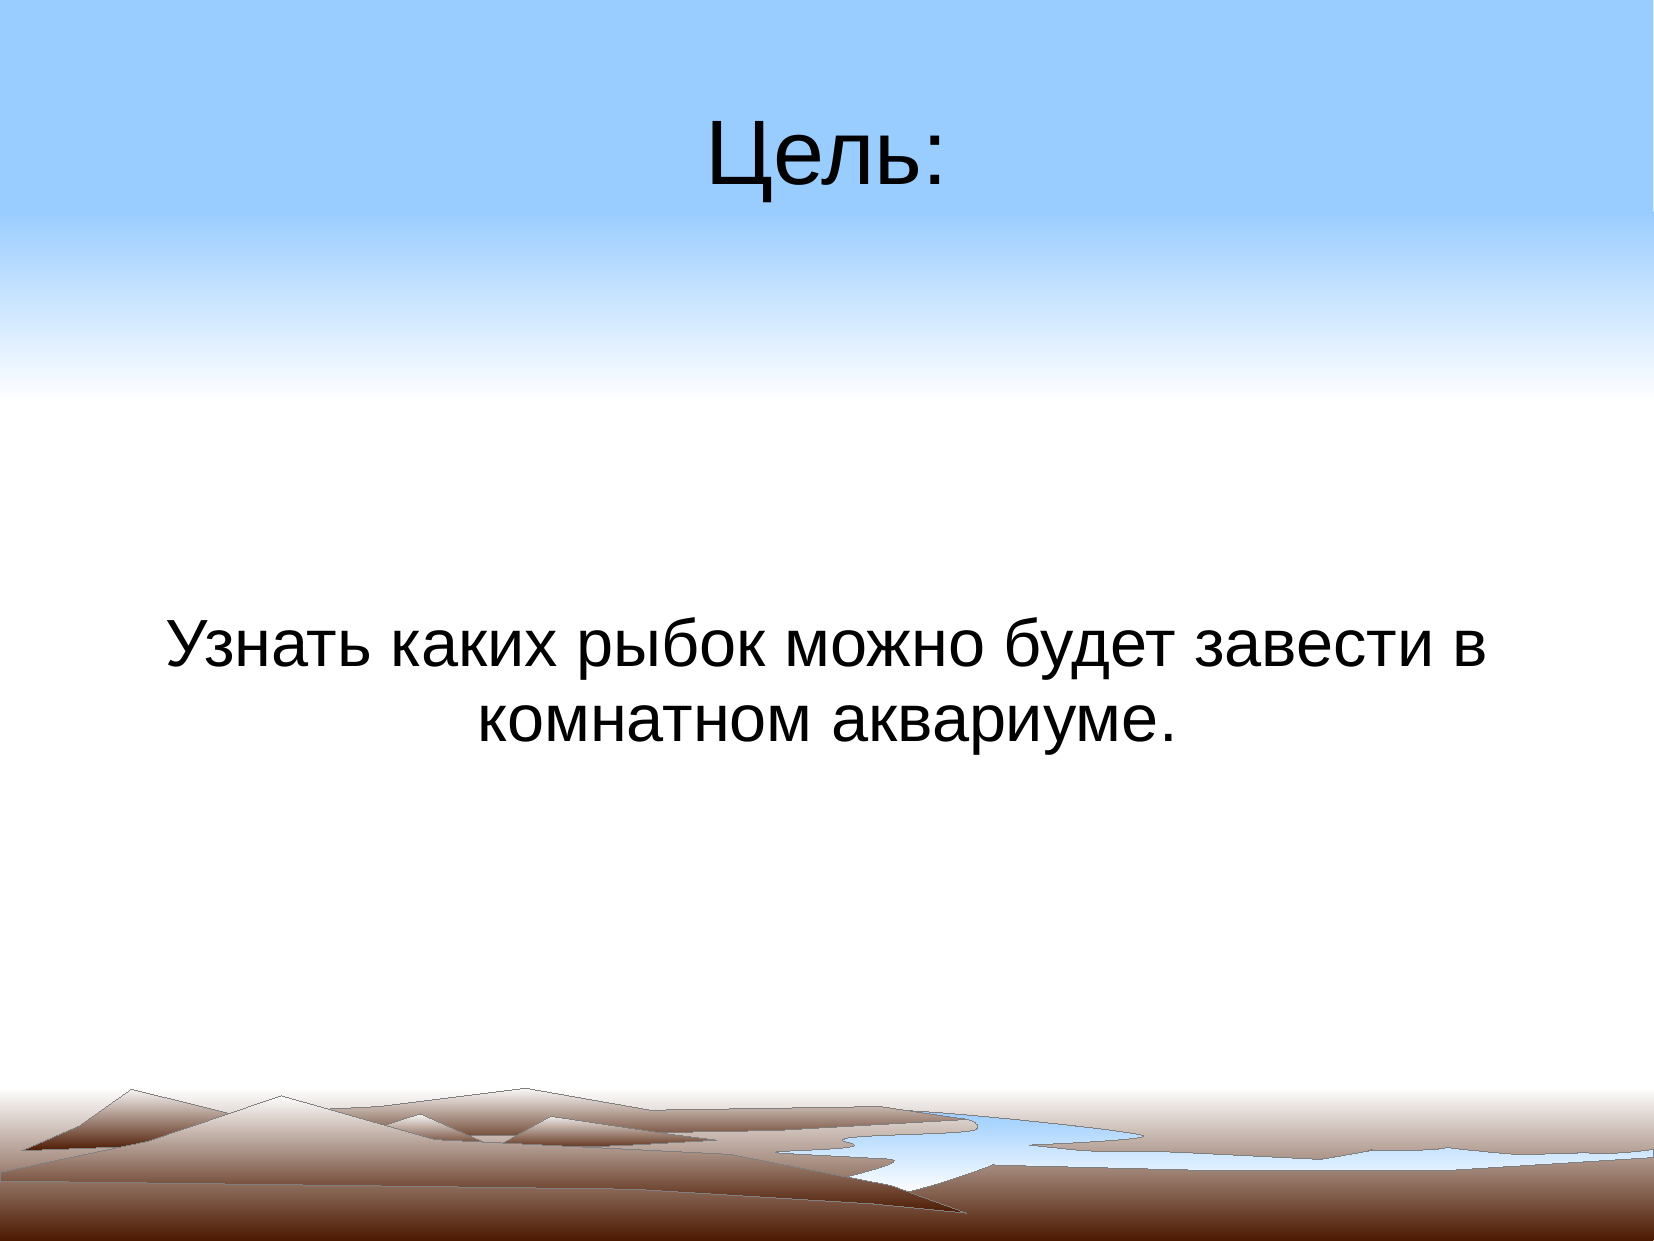

# Цель:
Узнать каких рыбок можно будет завести в комнатном аквариуме.